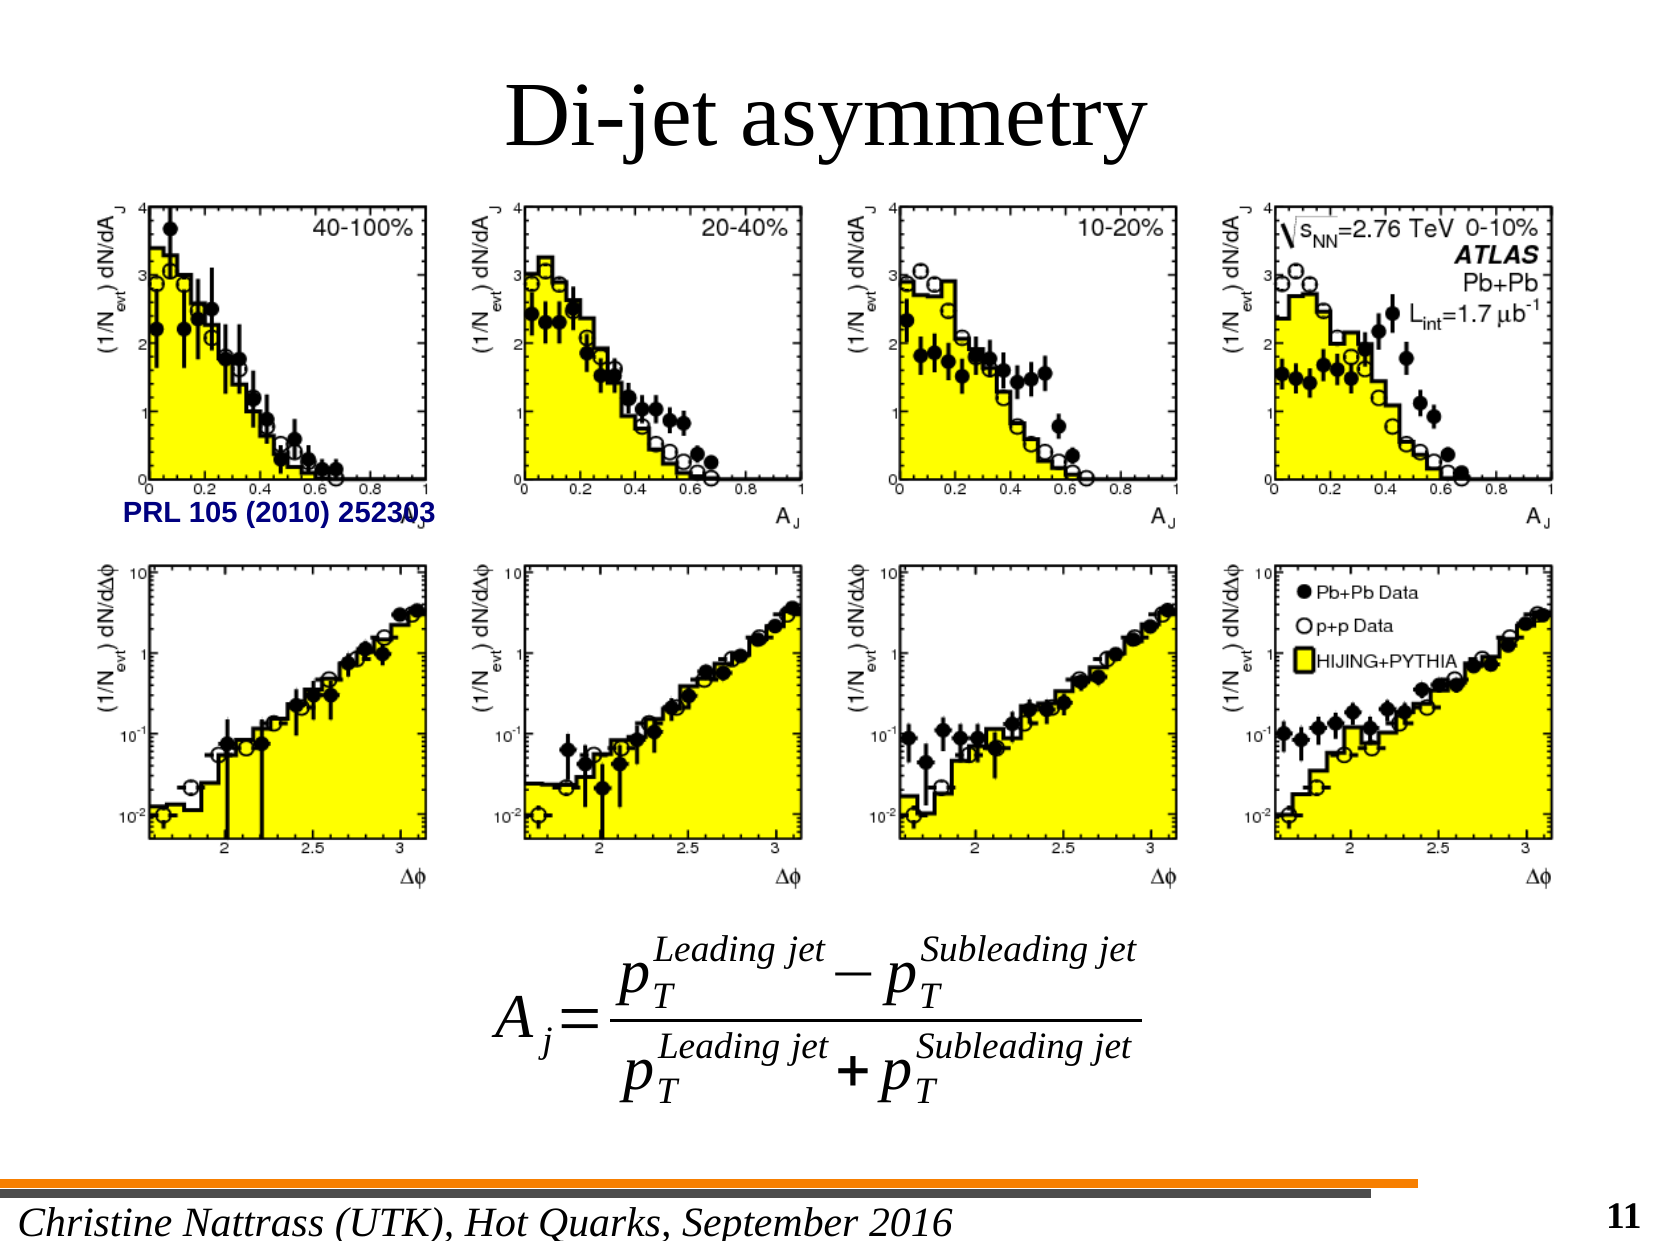

# Di-jet asymmetry
PRL 105 (2010) 252303